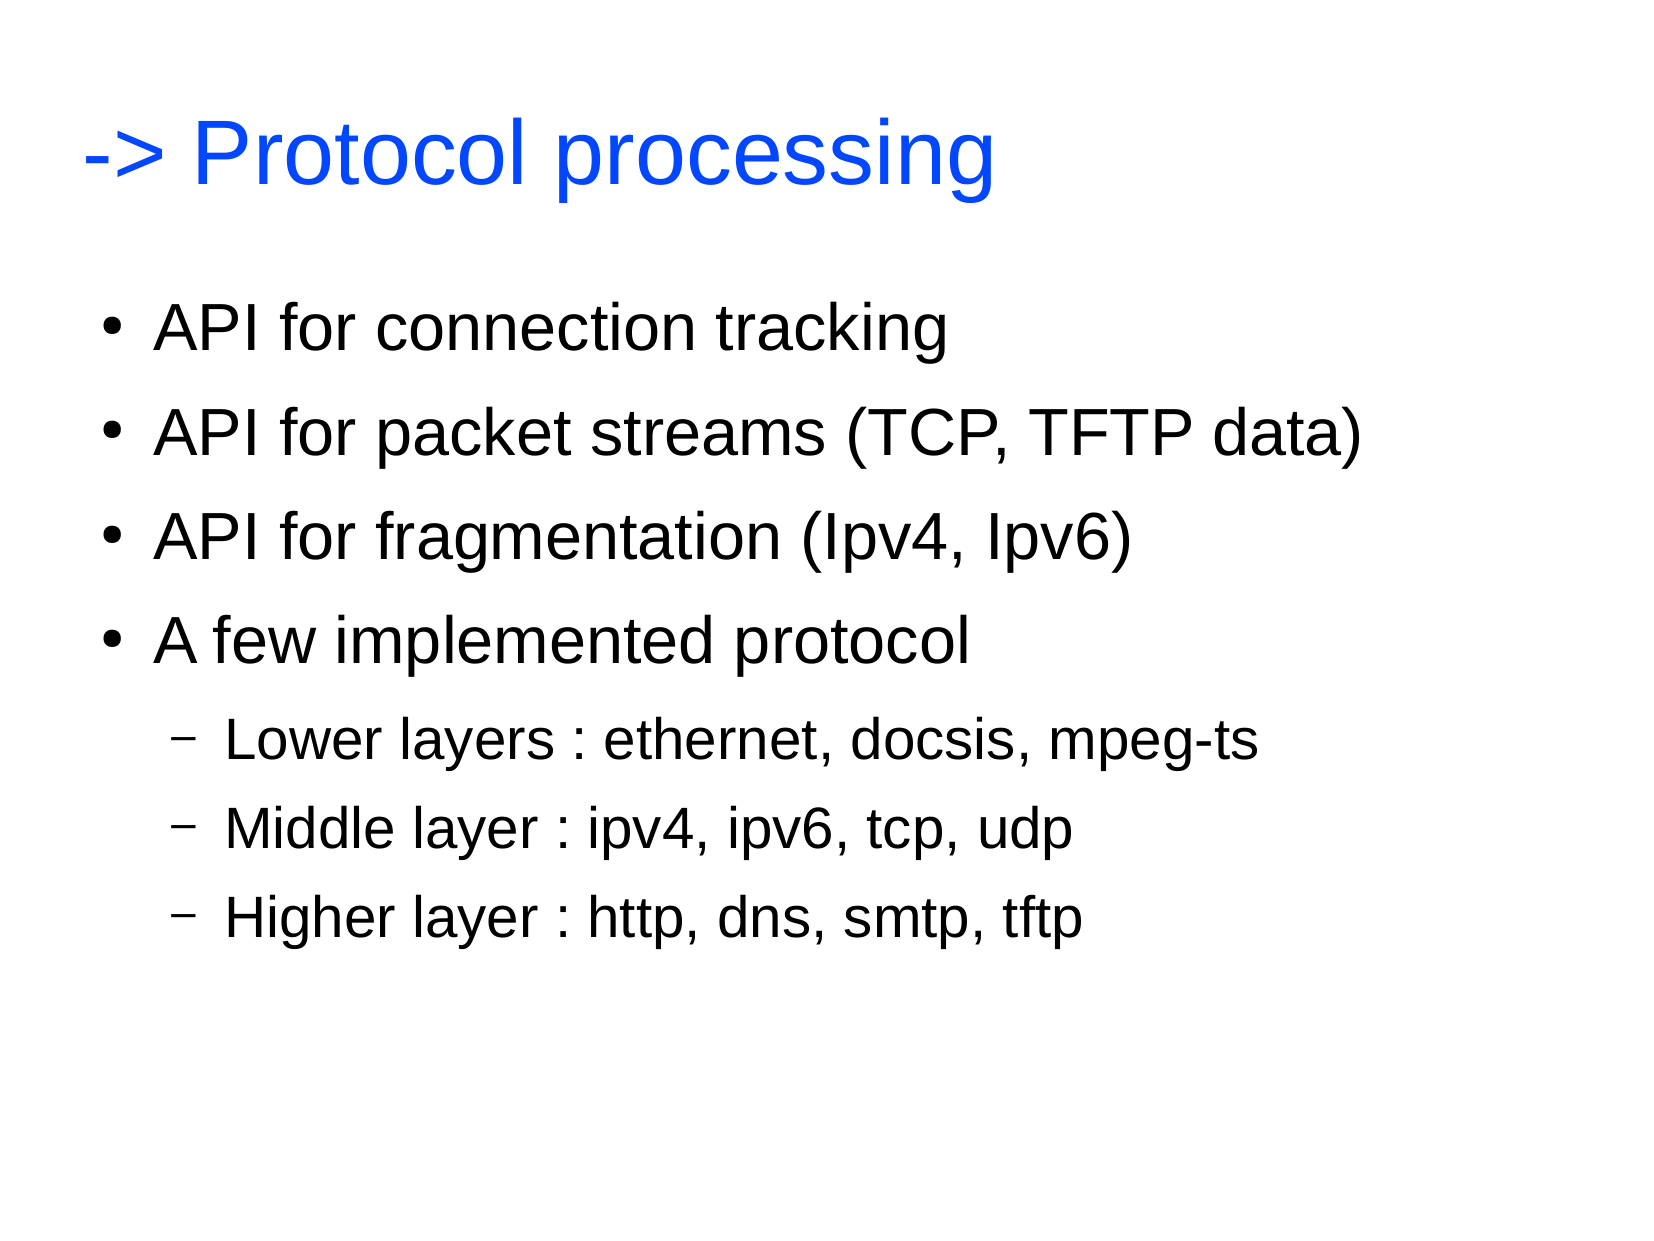

# -> Protocol processing
API for connection tracking
API for packet streams (TCP, TFTP data)
API for fragmentation (Ipv4, Ipv6)
A few implemented protocol
Lower layers : ethernet, docsis, mpeg-ts
Middle layer : ipv4, ipv6, tcp, udp
Higher layer : http, dns, smtp, tftp